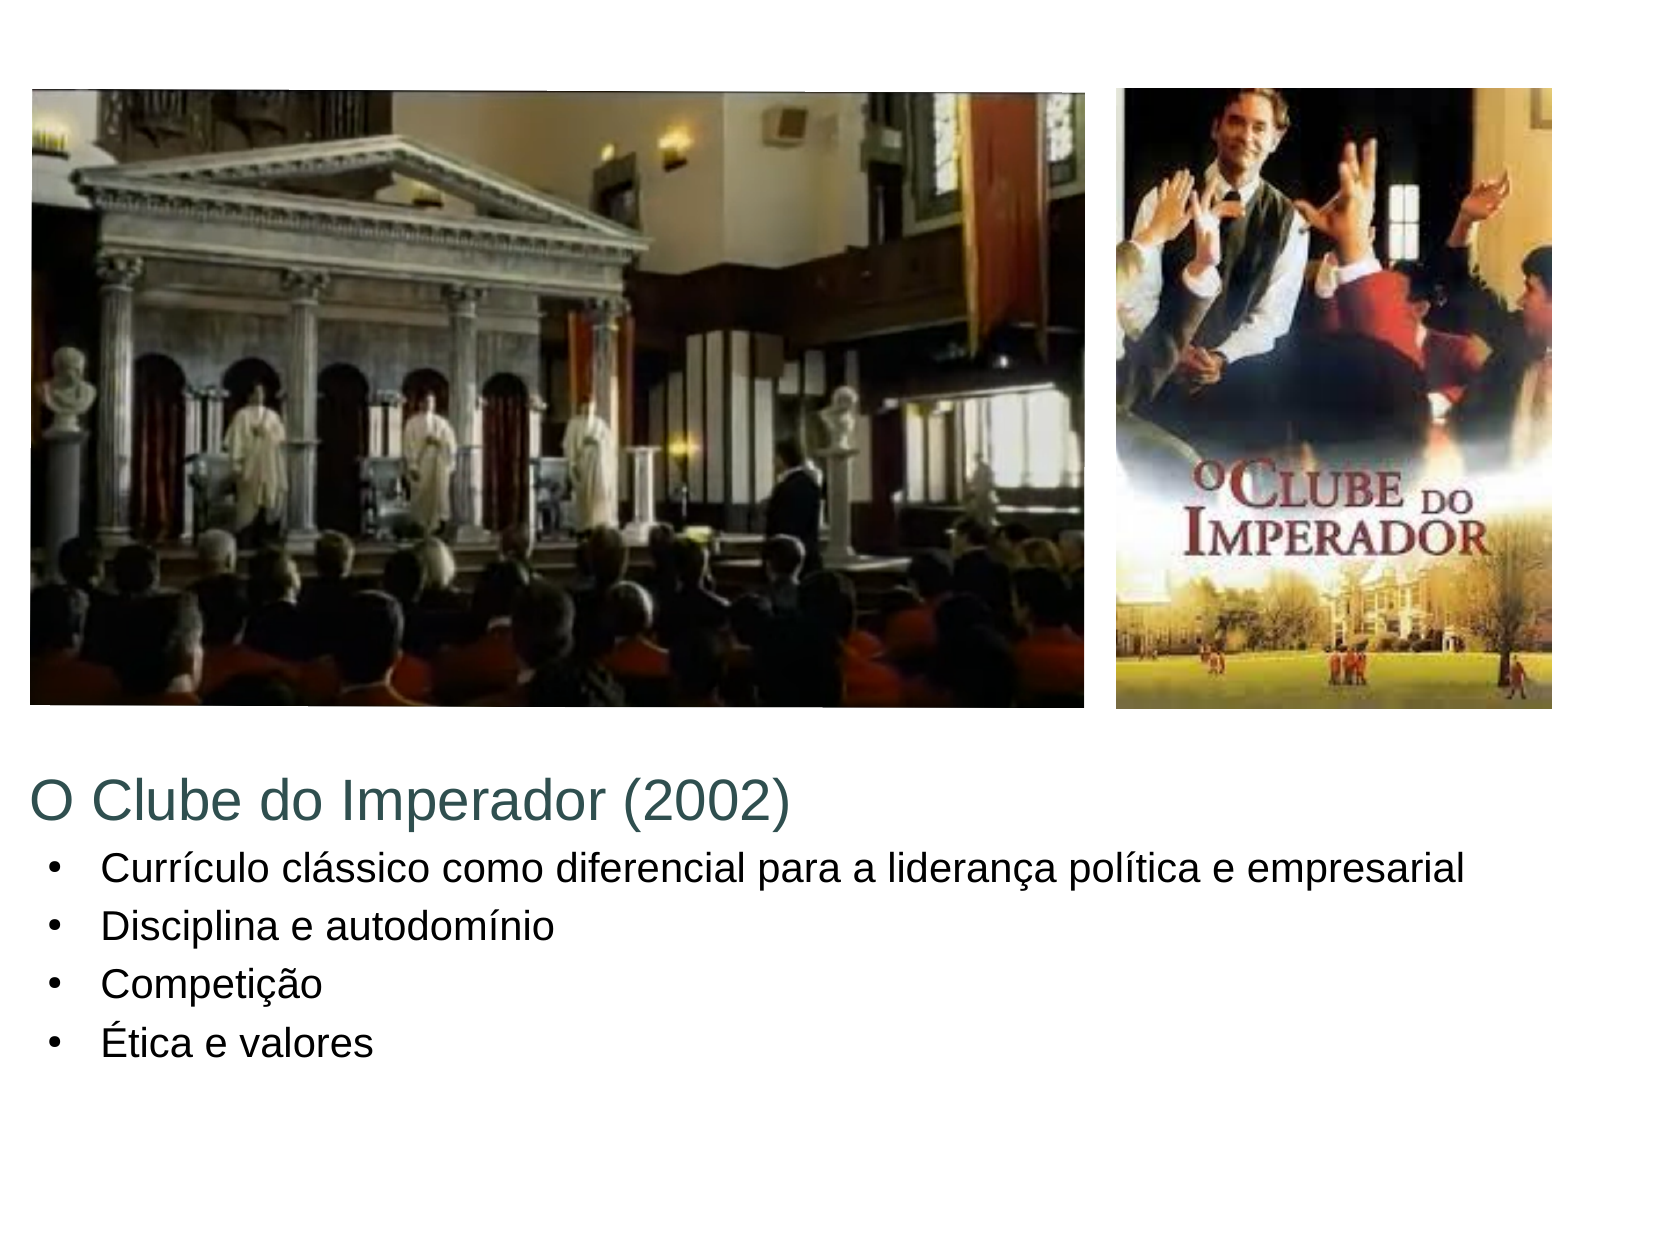

# O Clube do Imperador (2002)
Currículo clássico como diferencial para a liderança política e empresarial
Disciplina e autodomínio
Competição
Ética e valores